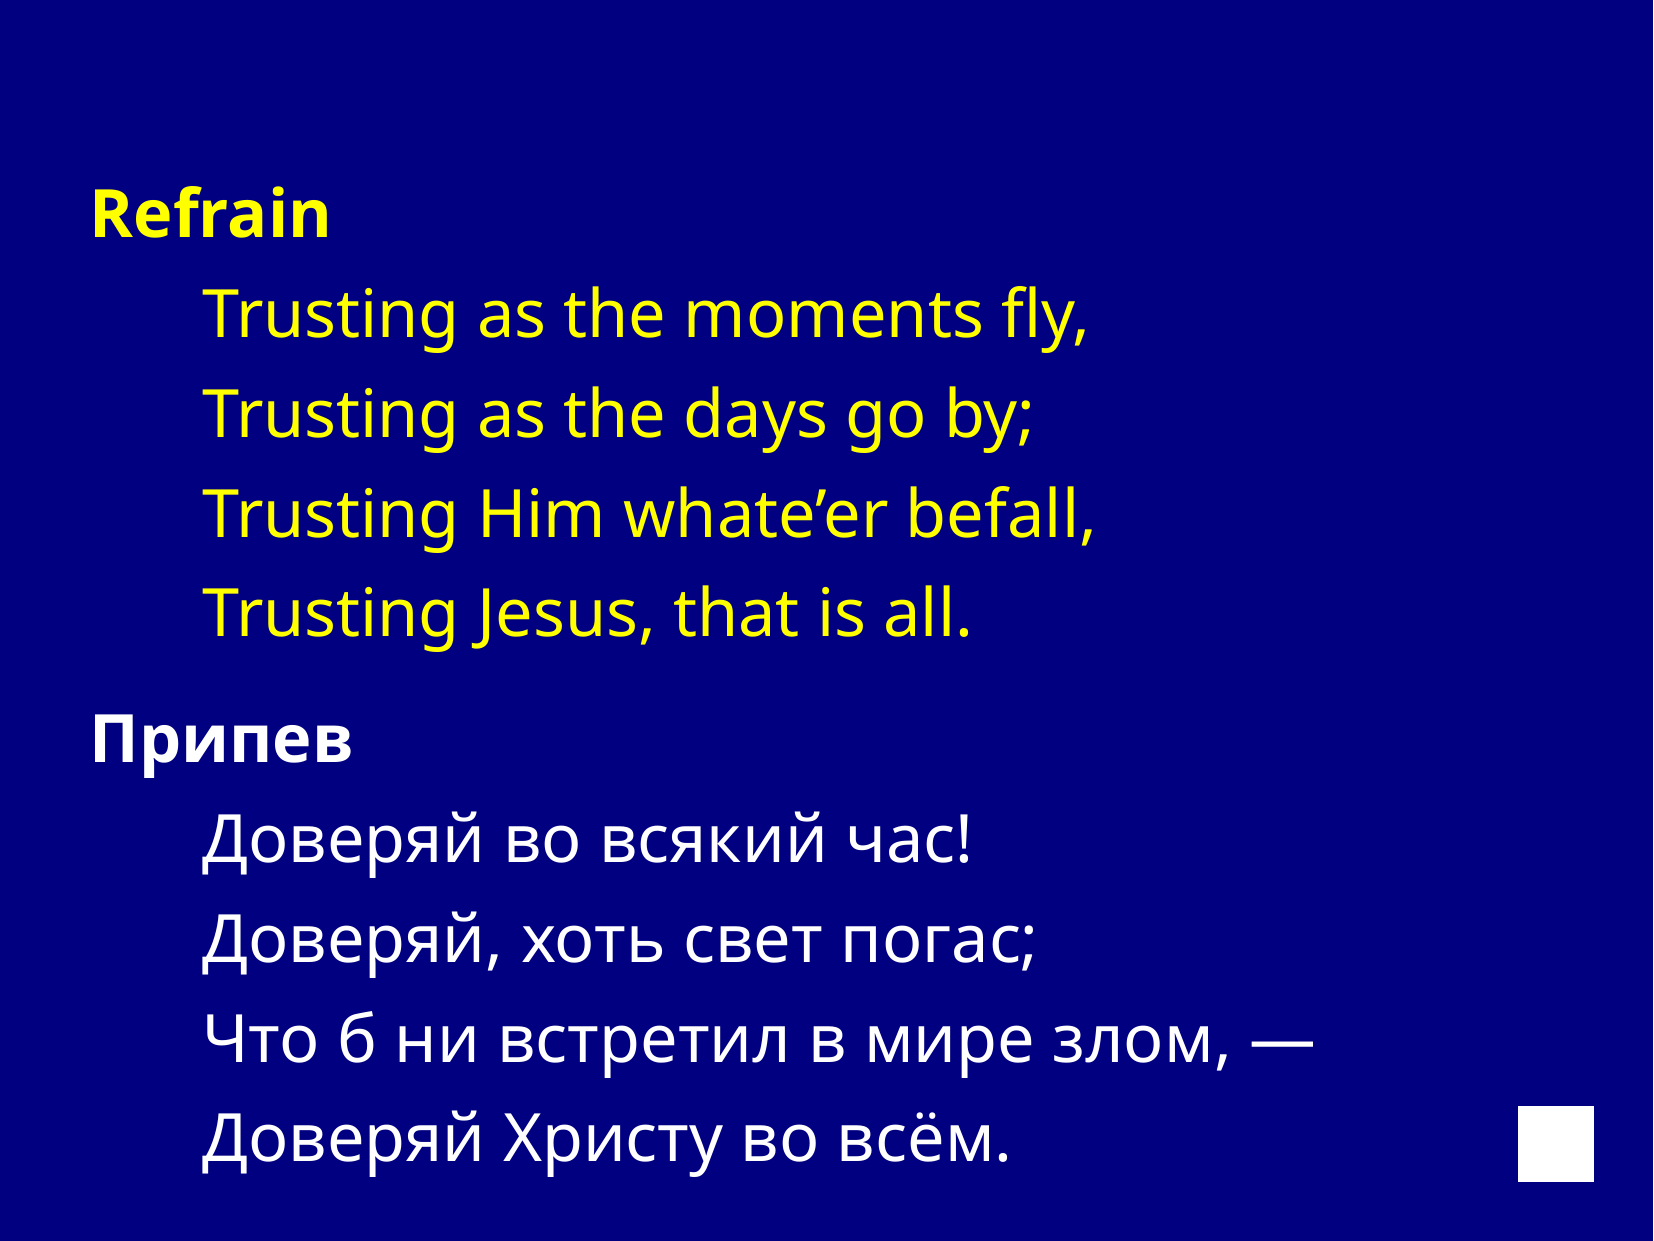

Refrain
	Trusting as the moments fly,
	Trusting as the days go by;
	Trusting Him whate’er befall,
	Trusting Jesus, that is all.
Припев
	Доверяй во всякий час!
	Доверяй, хоть свет погас;
	Что б ни встретил в мире злом, —
	Доверяй Христу во всём.